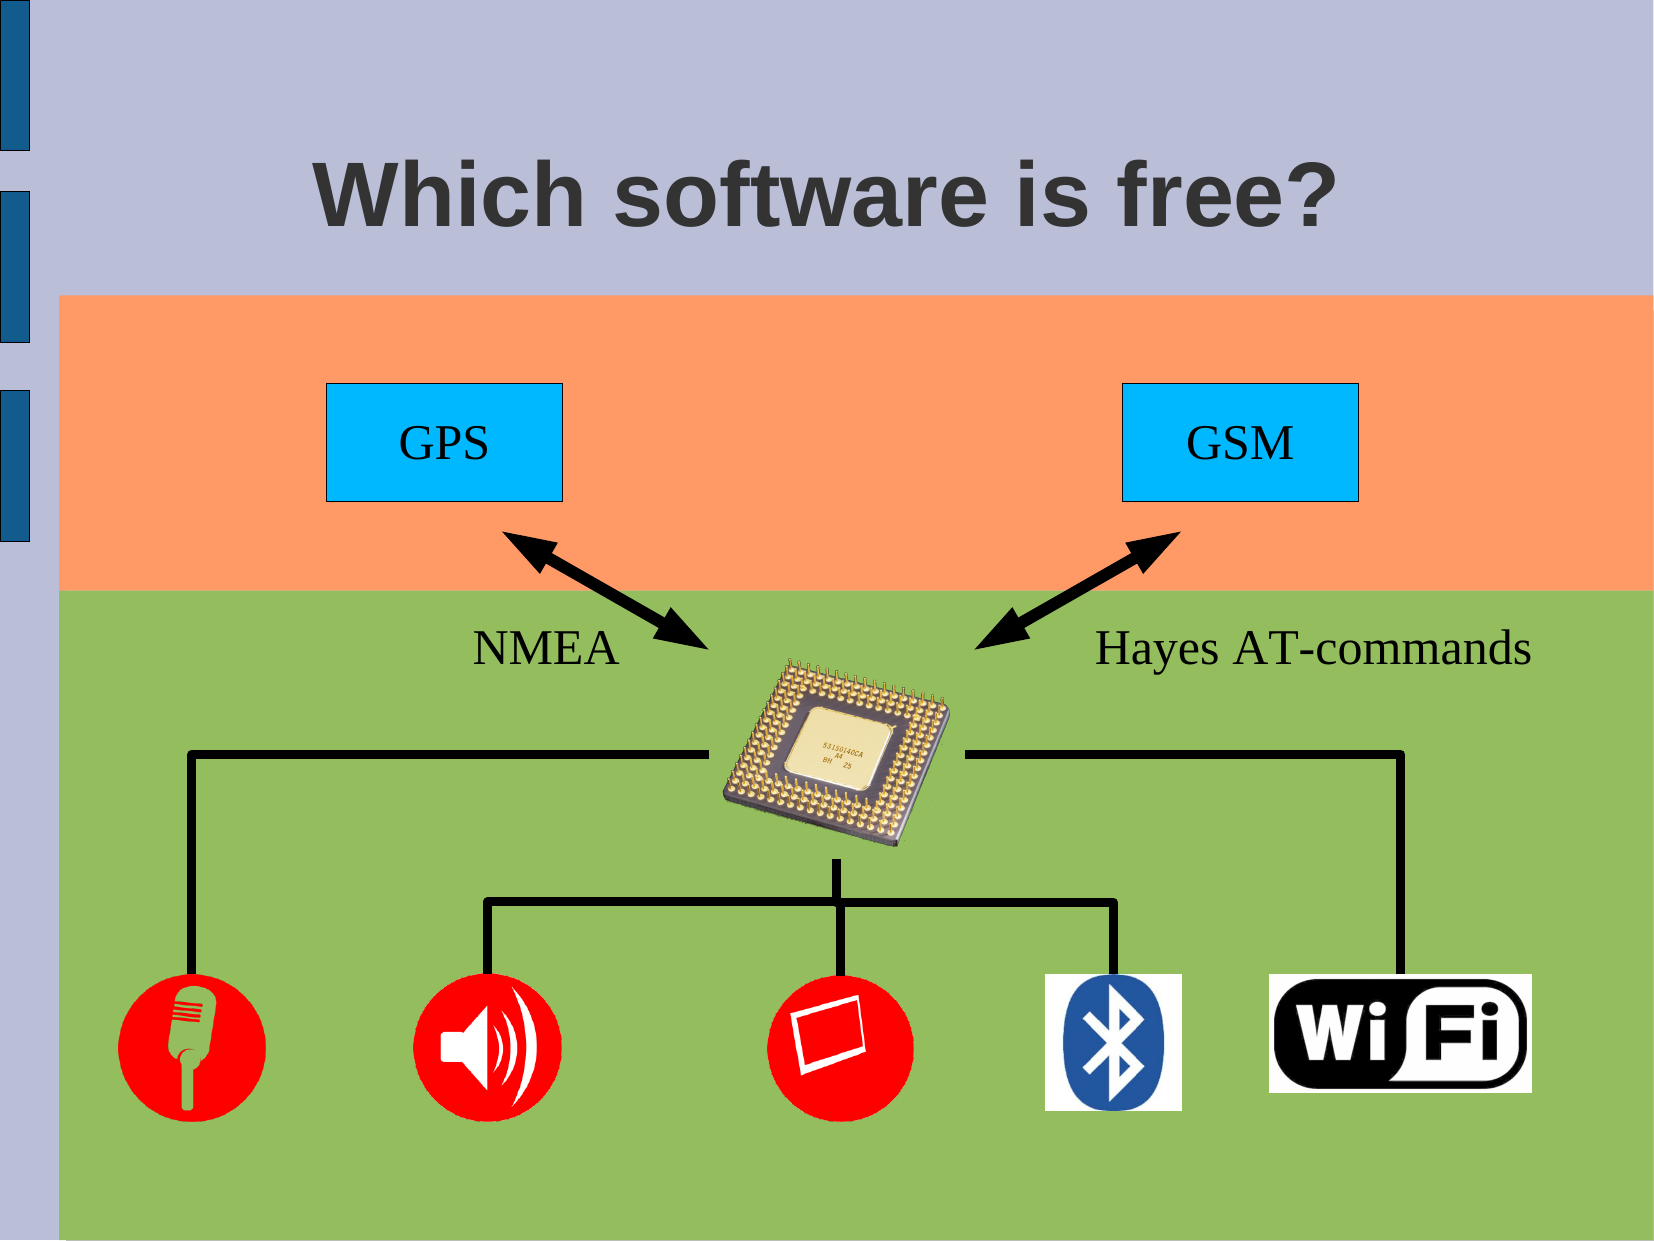

# Which software is free?
GPS
GSM
NMEA
Hayes AT-commands